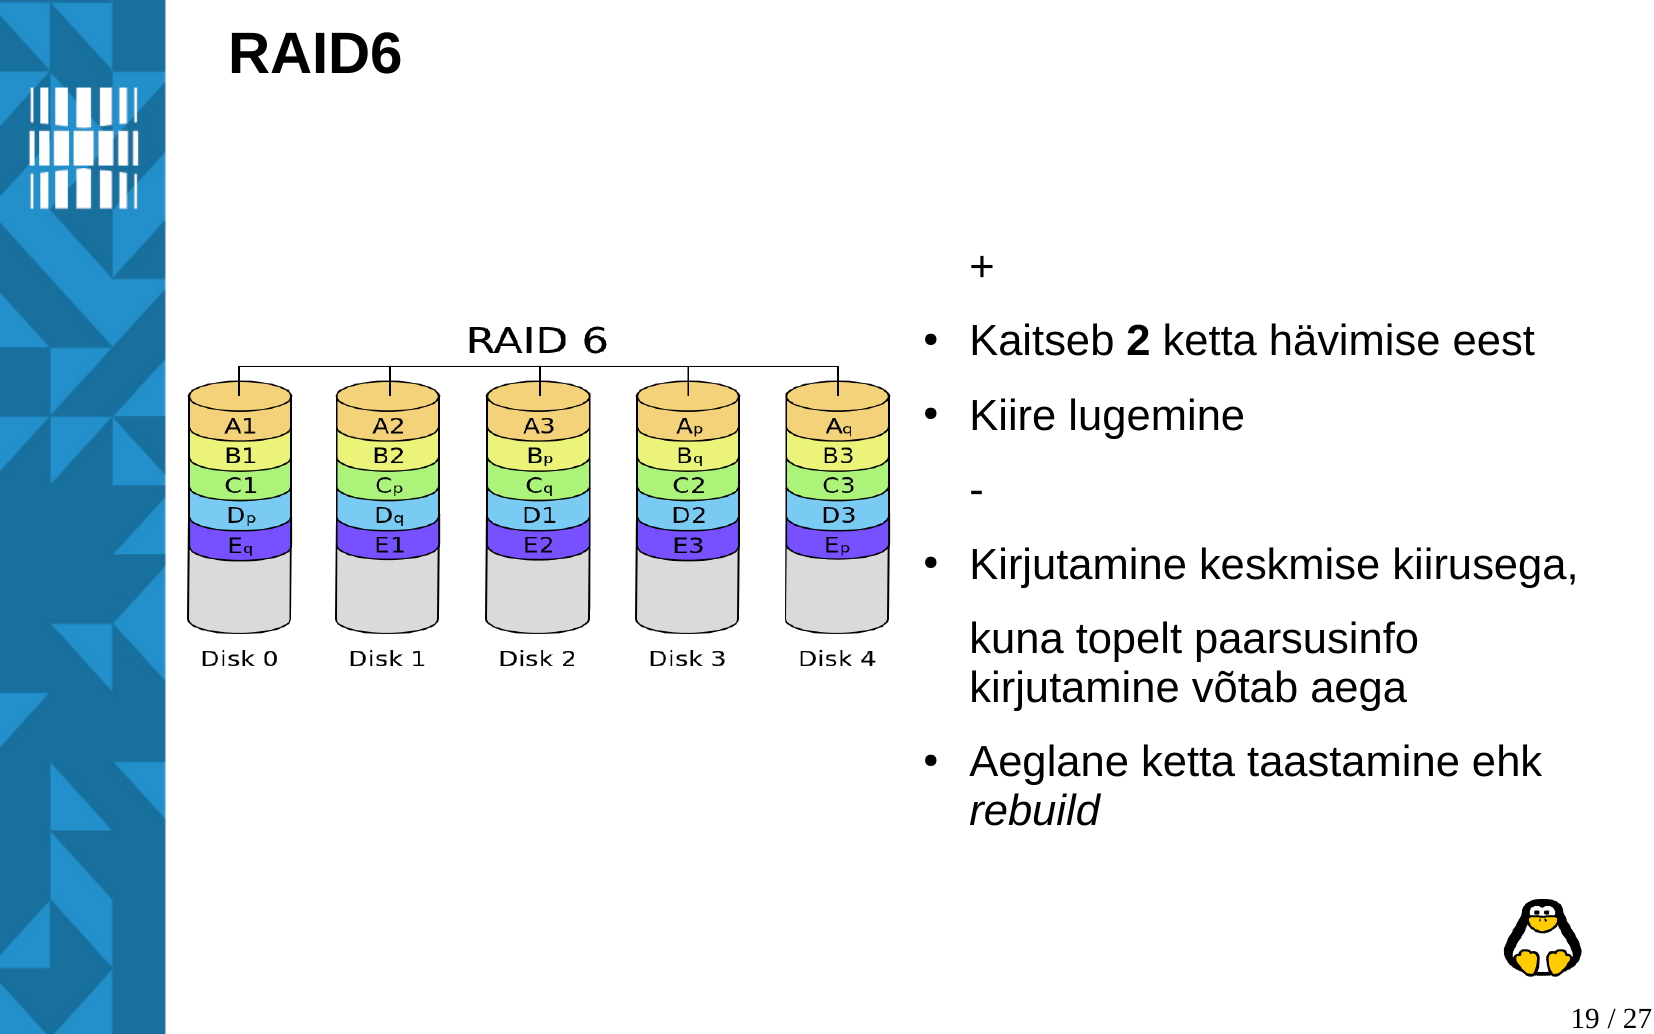

# RAID6
+
Kaitseb 2 ketta hävimise eest
Kiire lugemine
-
Kirjutamine keskmise kiirusega,
kuna topelt paarsusinfo kirjutamine võtab aega
Aeglane ketta taastamine ehk rebuild